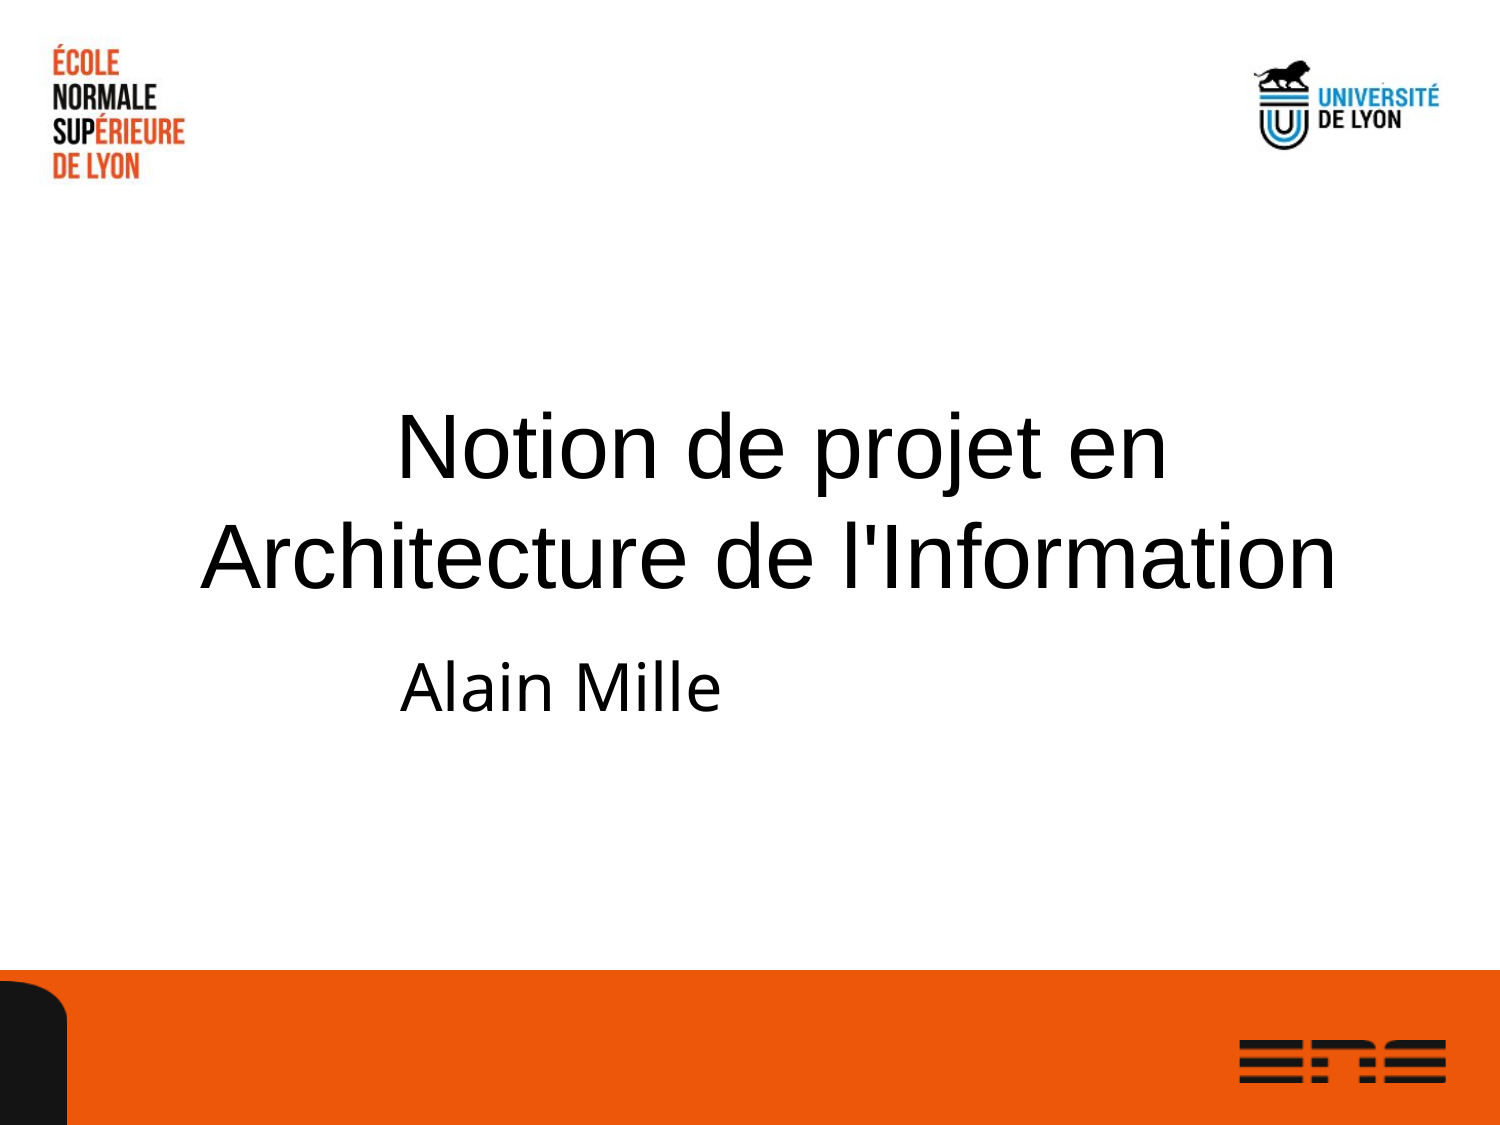

# Notion de projet en Architecture de l'Information
Alain Mille